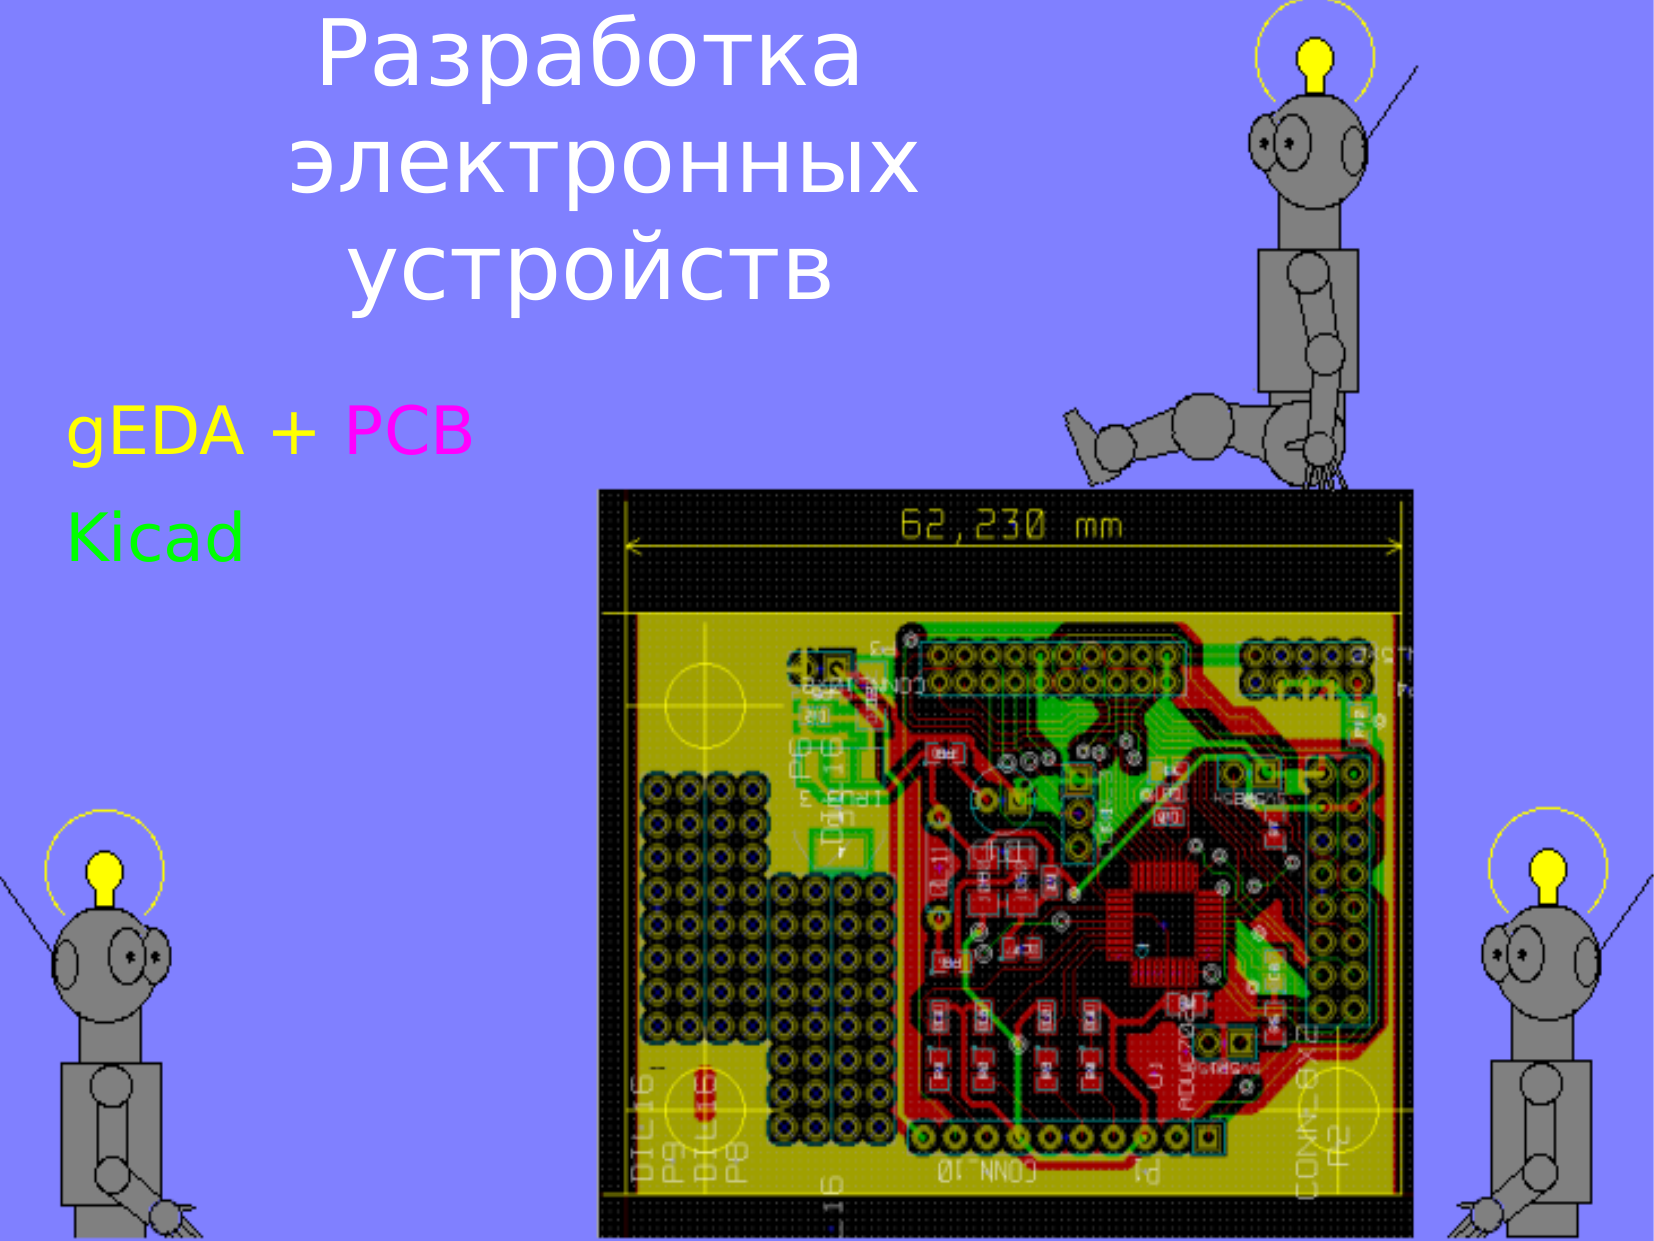

# Разработка электронных устройств
gEDA + PCB
Kicad